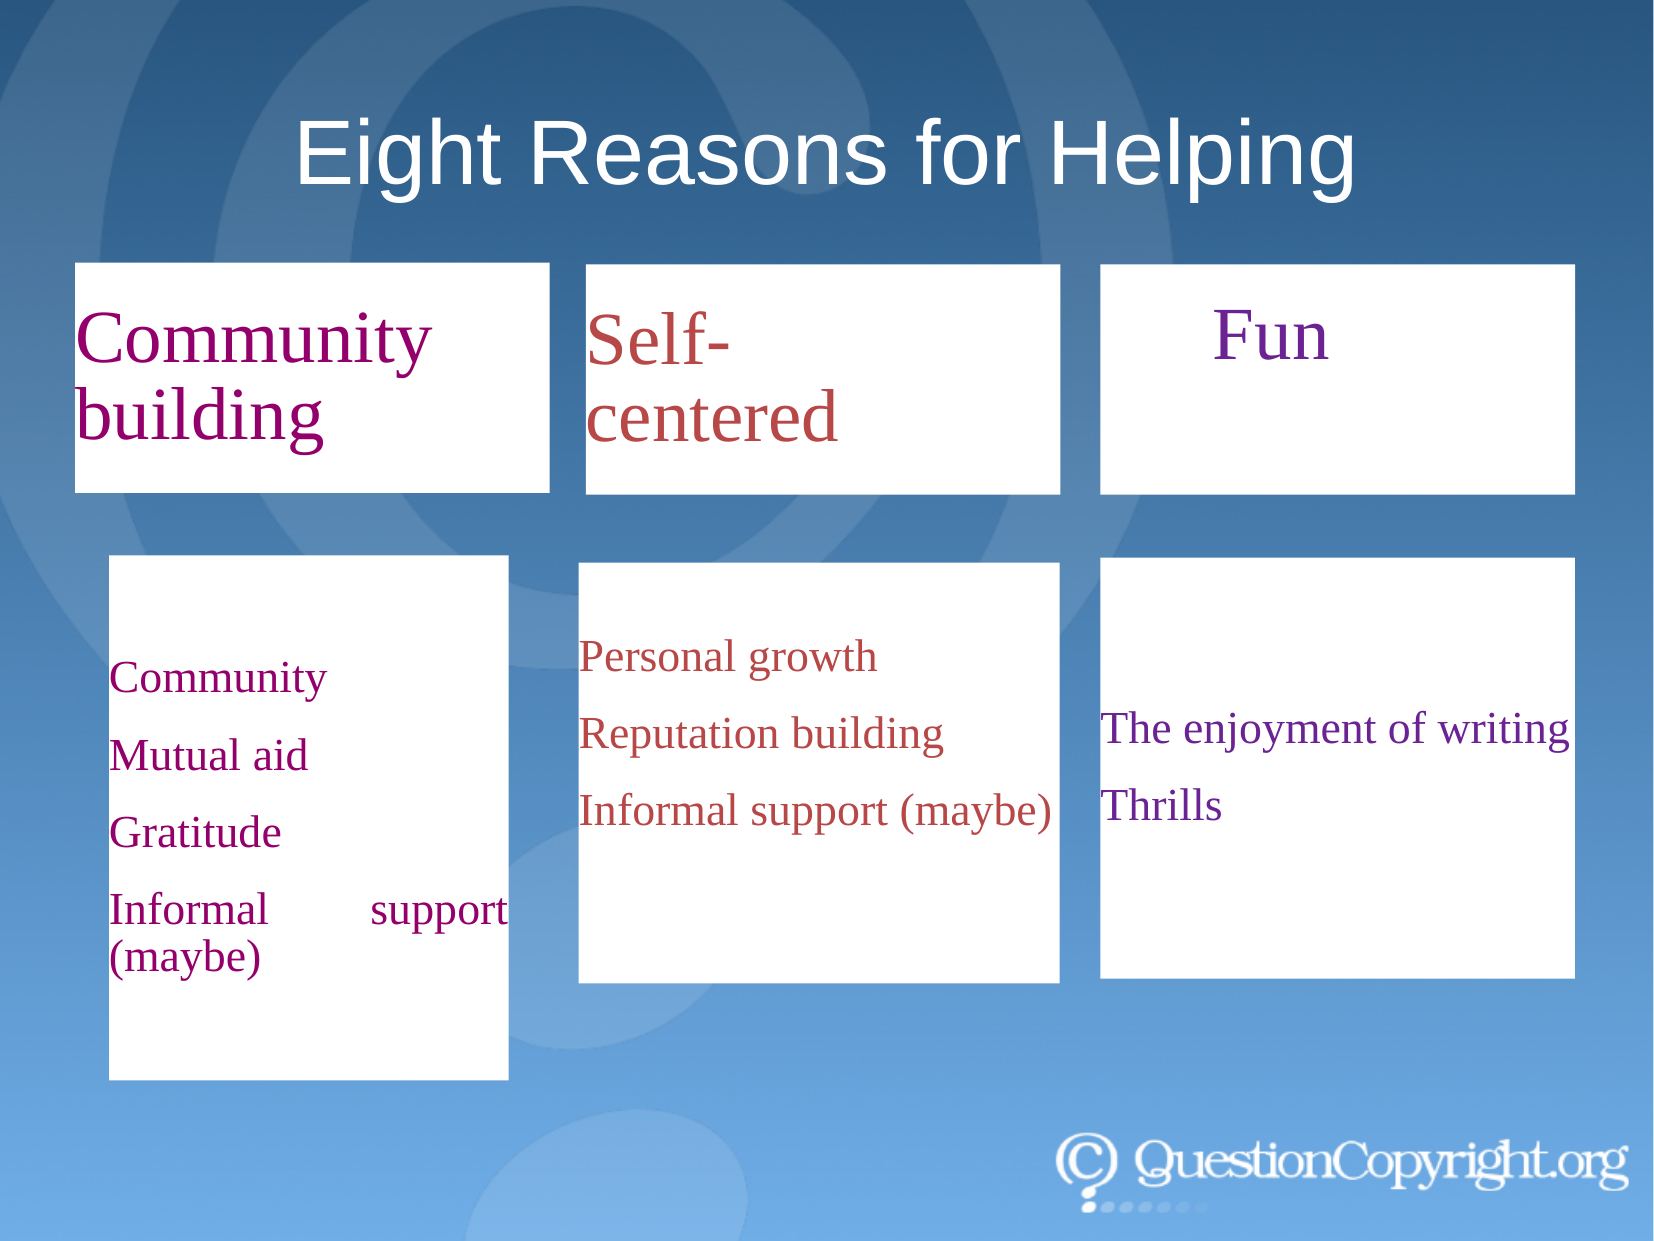

# Eight Reasons for Helping
Community
building
Self-
centered
 Fun
Community
Mutual aid
Gratitude
Informal support (maybe)
The enjoyment of writing
Thrills
Personal growth
Reputation building
Informal support (maybe)